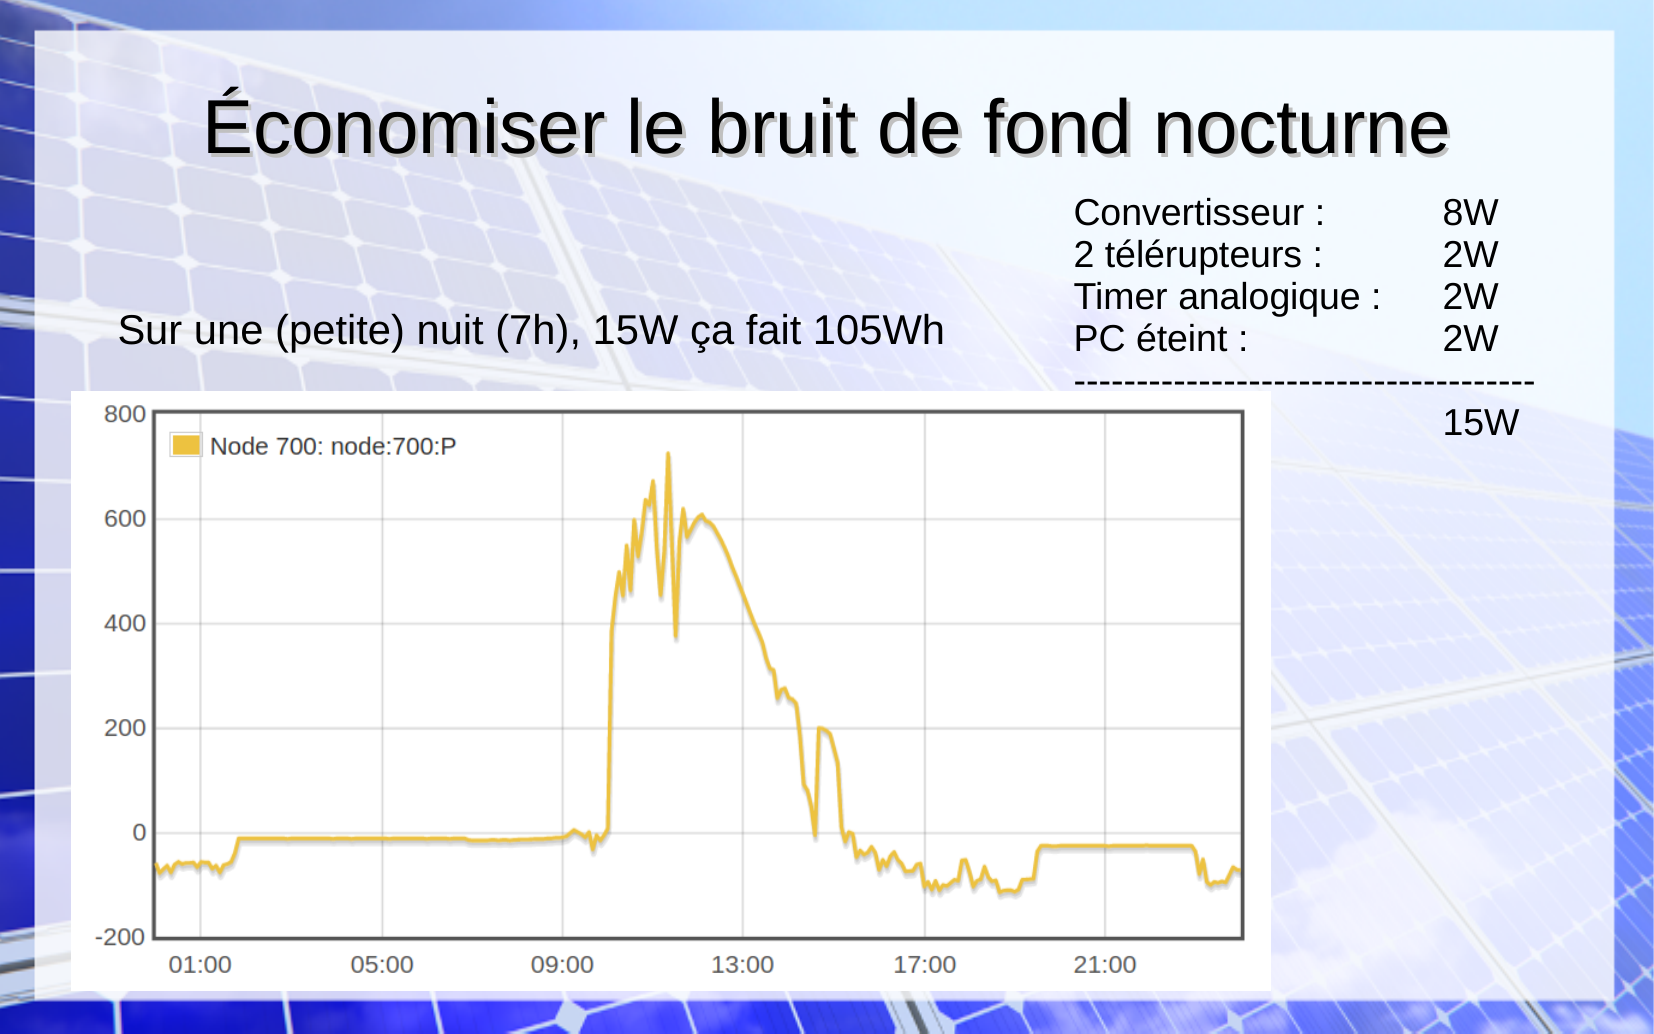

# Économiser le bruit de fond nocturne
Convertisseur : 		8W
2 télérupteurs : 		2W
Timer analogique : 	2W
PC éteint : 			2W
-------------------------------------
					15W
Sur une (petite) nuit (7h), 15W ça fait 105Wh